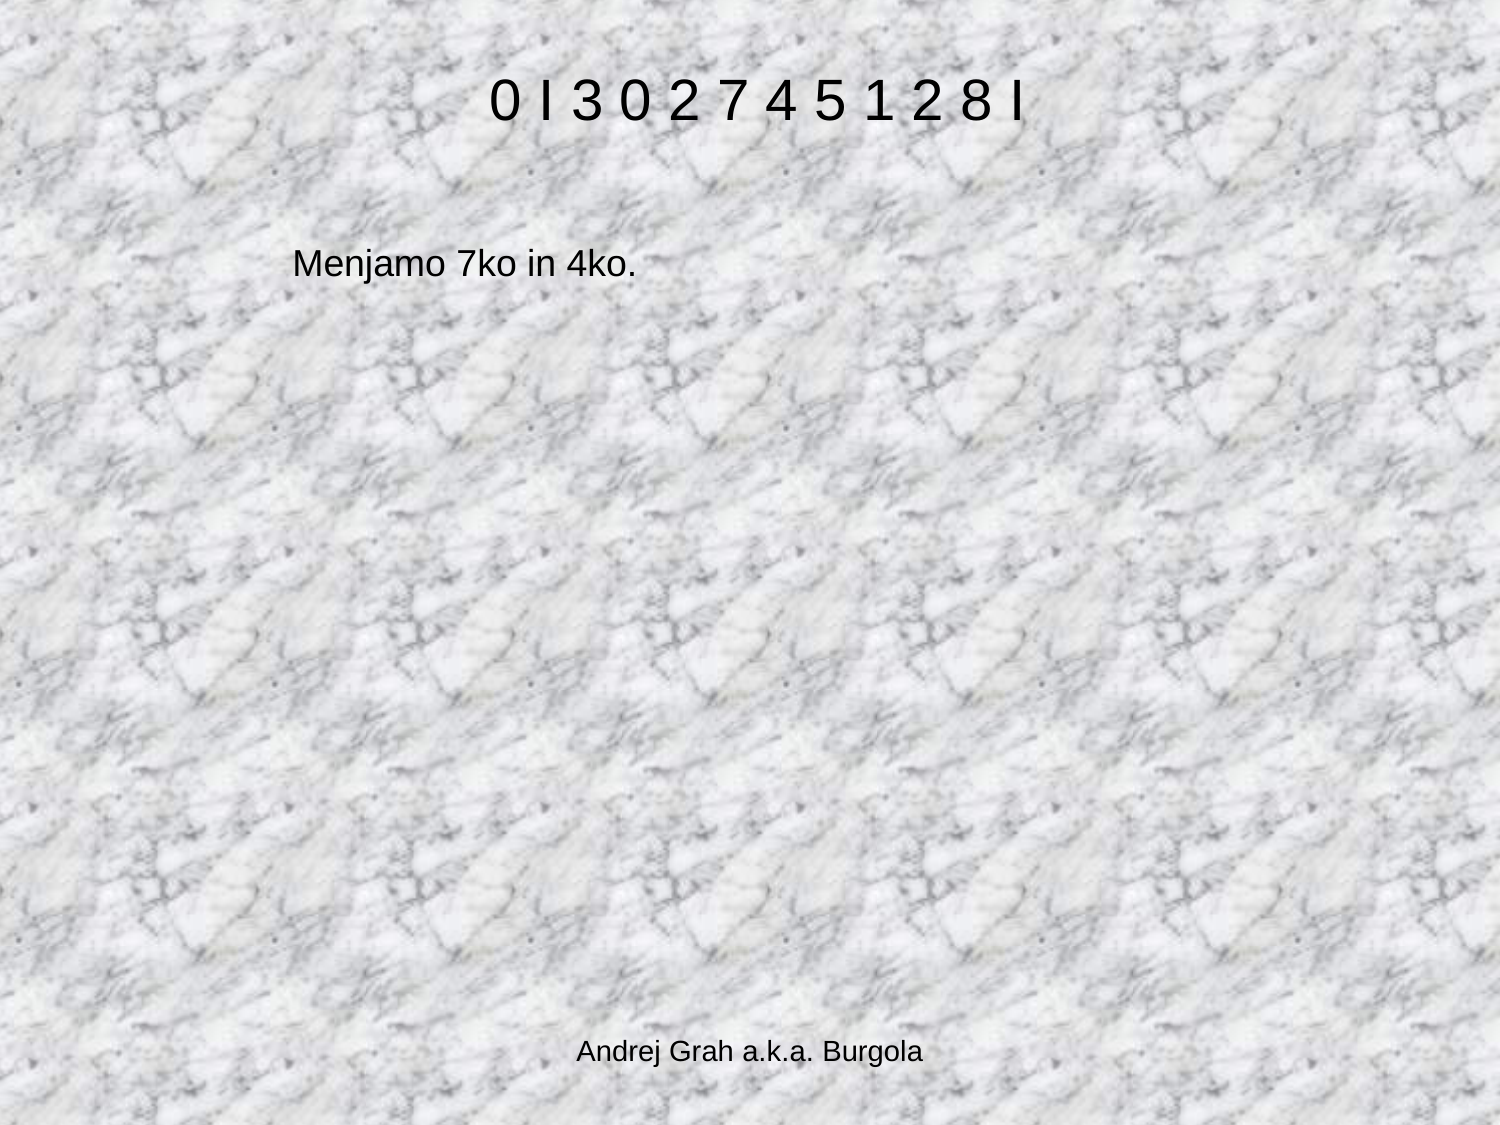

0 I 3 0 2 7 4 5 1 2 8 I
Menjamo 7ko in 4ko.
Andrej Grah a.k.a. Burgola